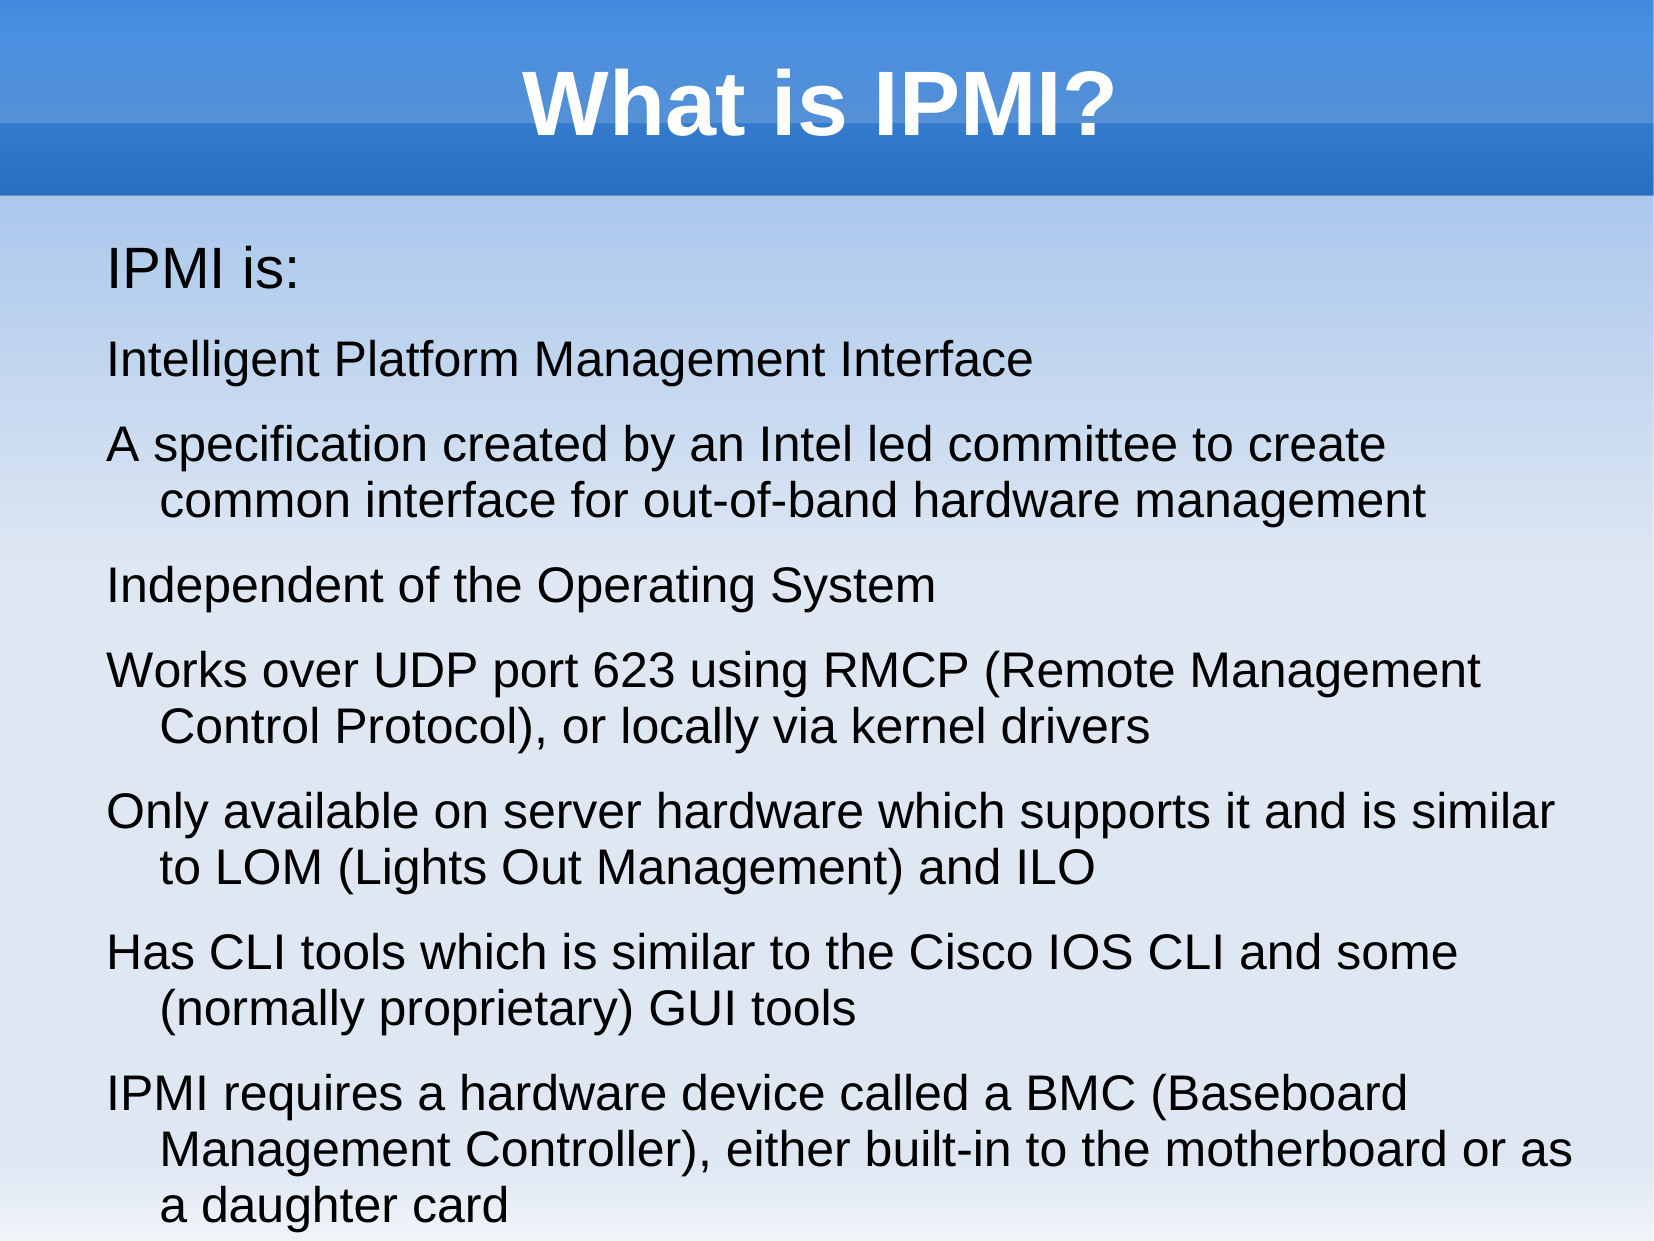

# What is IPMI?
IPMI is:
Intelligent Platform Management Interface
A specification created by an Intel led committee to create common interface for out-of-band hardware management
Independent of the Operating System
Works over UDP port 623 using RMCP (Remote Management Control Protocol), or locally via kernel drivers
Only available on server hardware which supports it and is similar to LOM (Lights Out Management) and ILO
Has CLI tools which is similar to the Cisco IOS CLI and some (normally proprietary) GUI tools
IPMI requires a hardware device called a BMC (Baseboard Management Controller), either built-in to the motherboard or as a daughter card